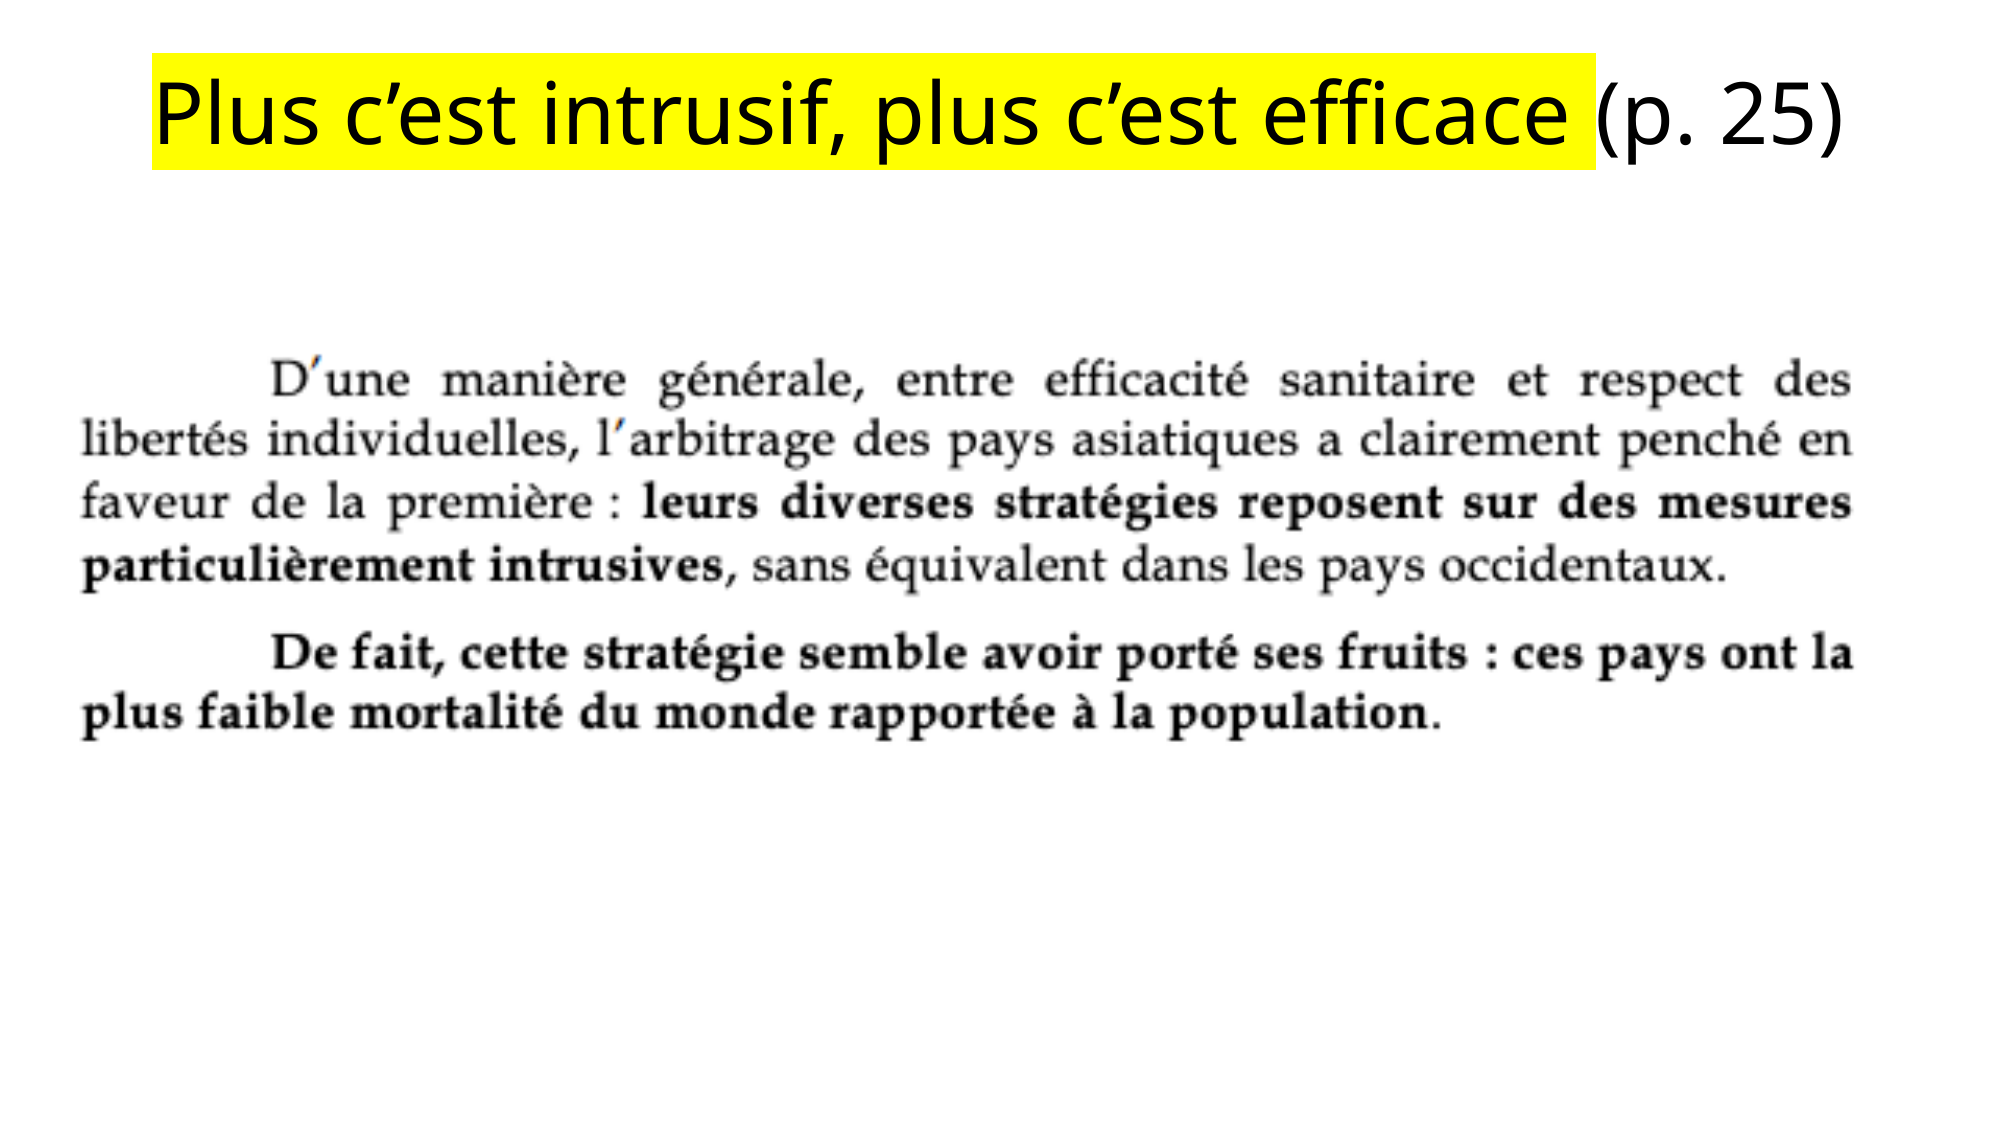

# Plus c’est intrusif, plus c’est efficace (p. 25)